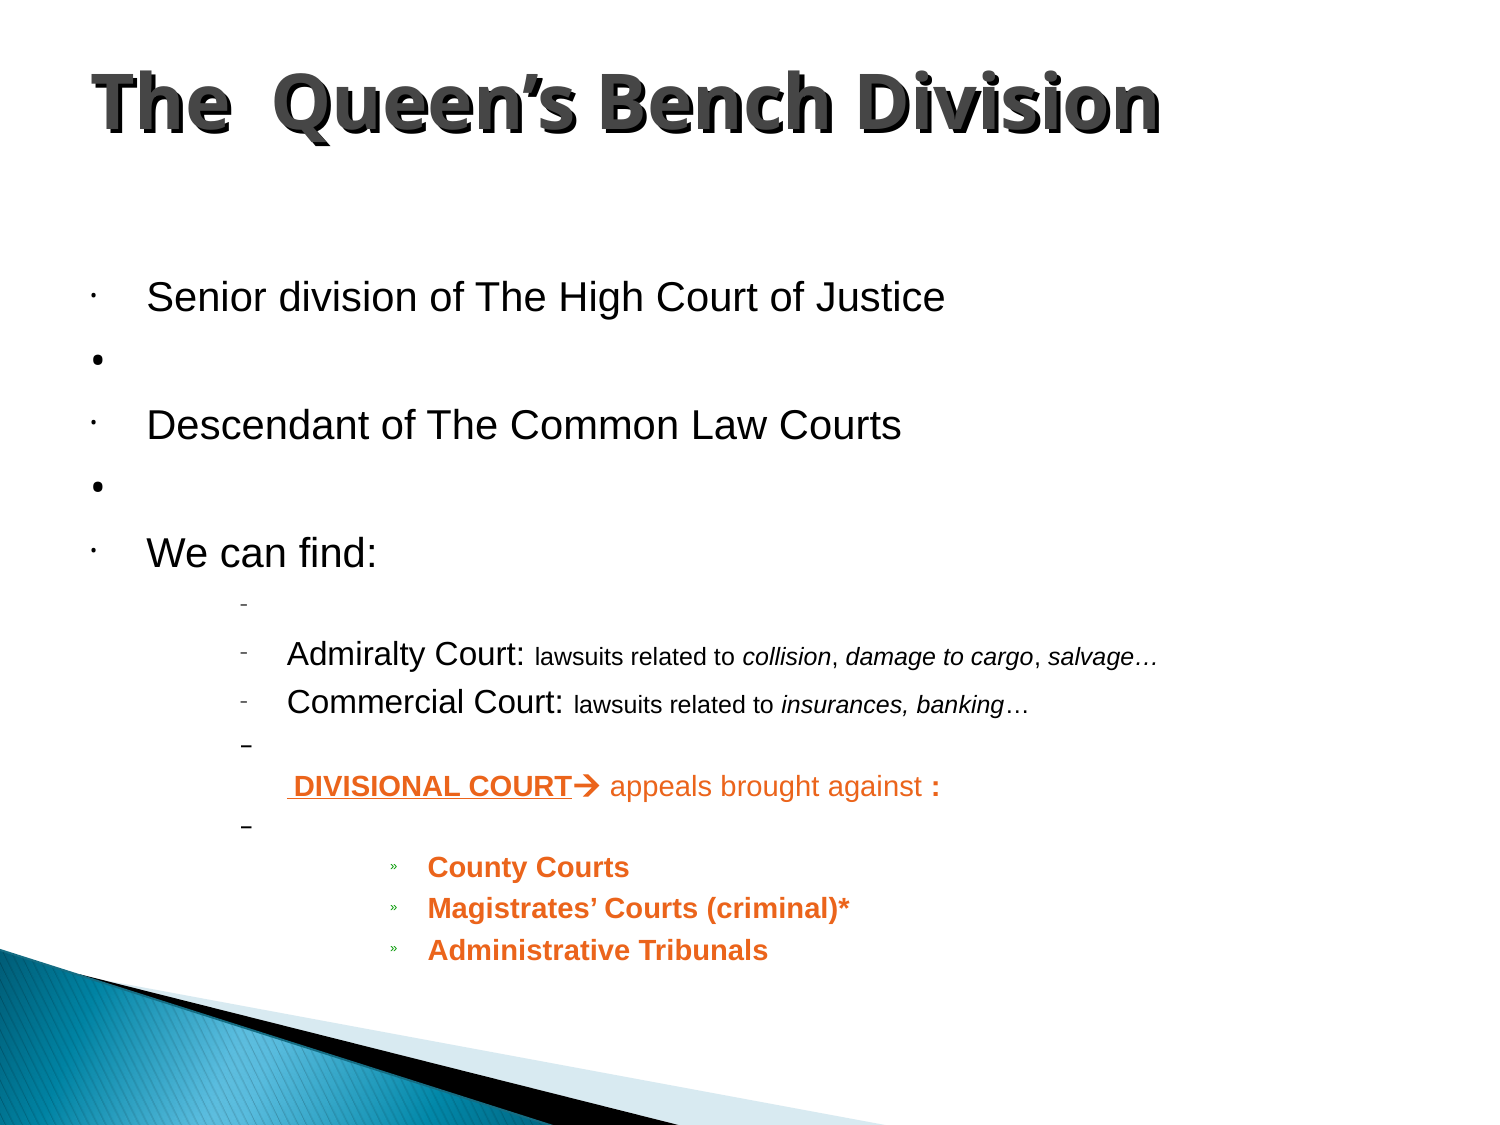

# The Queen’s Bench Division
Senior division of The High Court of Justice
Descendant of The Common Law Courts
We can find:
Admiralty Court: lawsuits related to collision, damage to cargo, salvage…
Commercial Court: lawsuits related to insurances, banking…
 DIVISIONAL COURT appeals brought against :
County Courts
Magistrates’ Courts (criminal)*
Administrative Tribunals